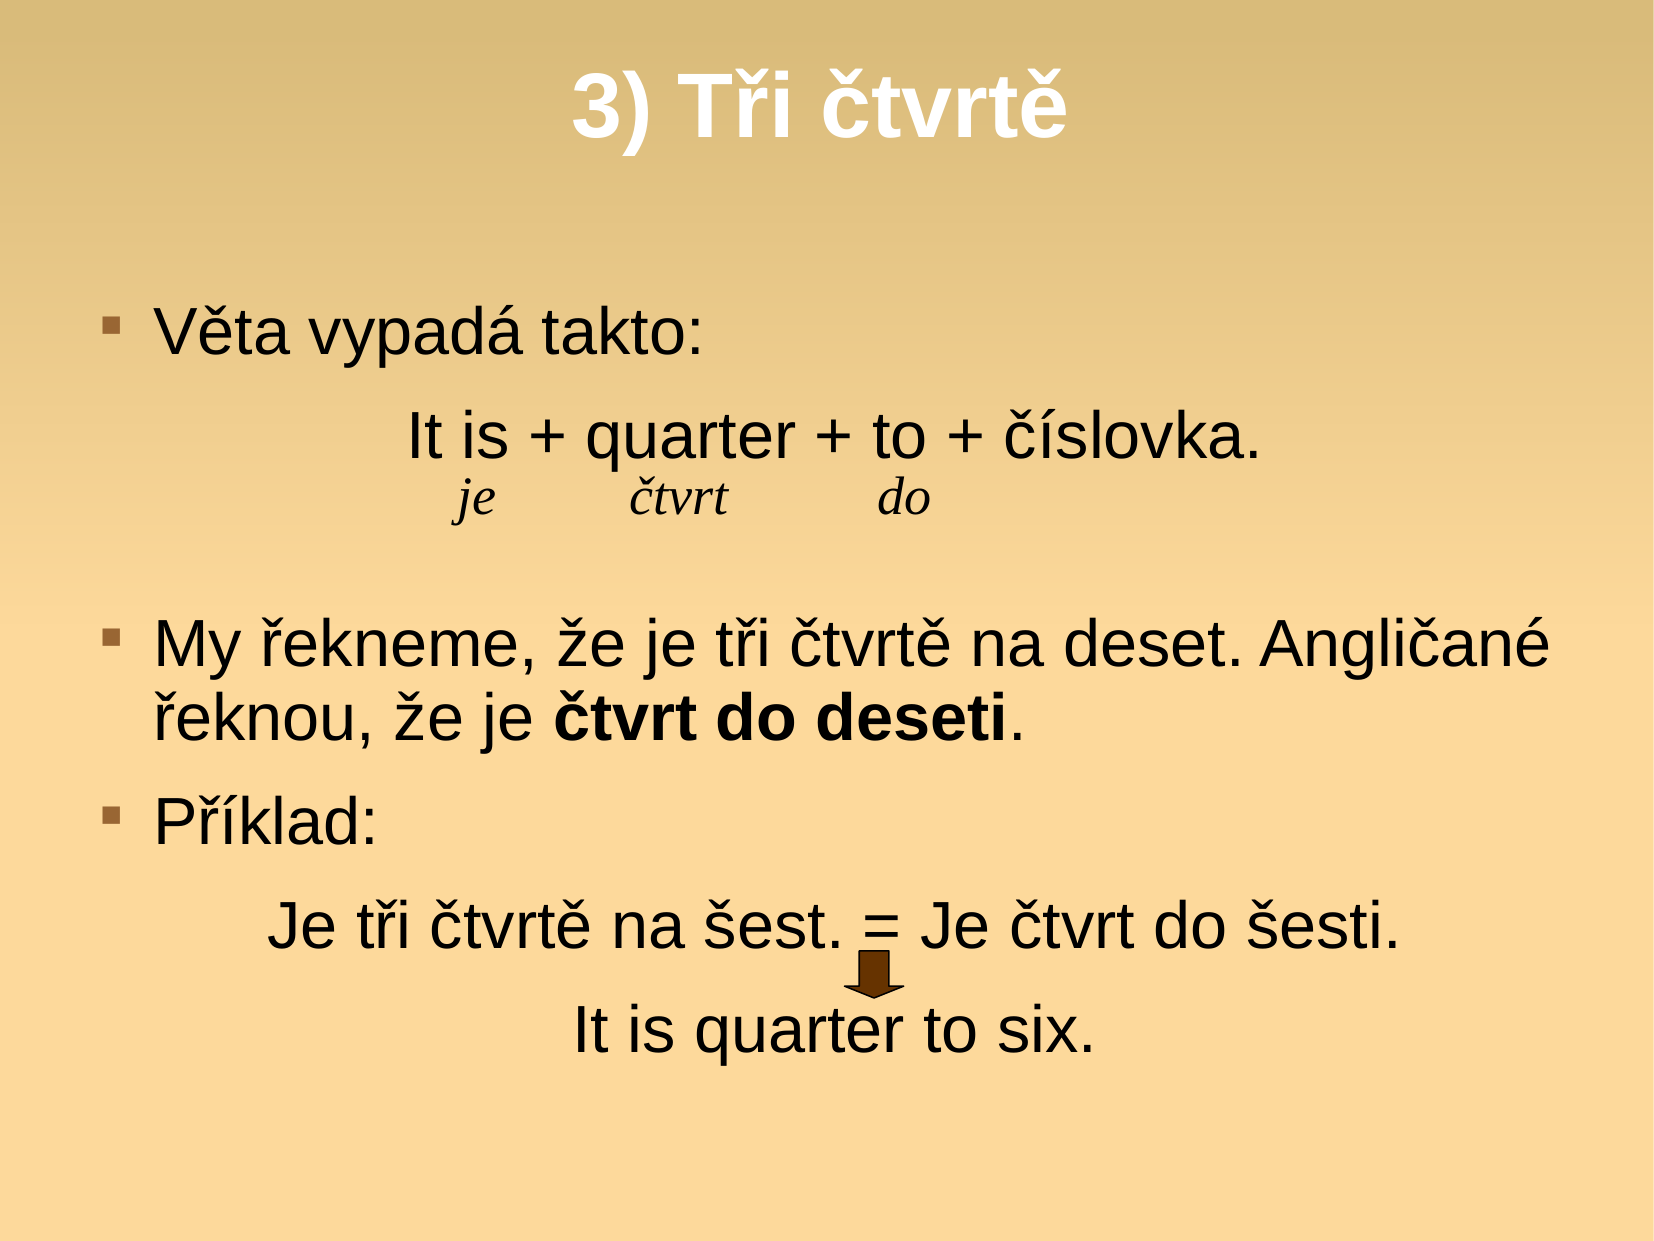

# 3) Tři čtvrtě
Věta vypadá takto:
It is + quarter + to + číslovka.
My řekneme, že je tři čtvrtě na deset. Angličané řeknou, že je čtvrt do deseti.
Příklad:
Je tři čtvrtě na šest. = Je čtvrt do šesti.
It is quarter to six.
je
čtvrt
do